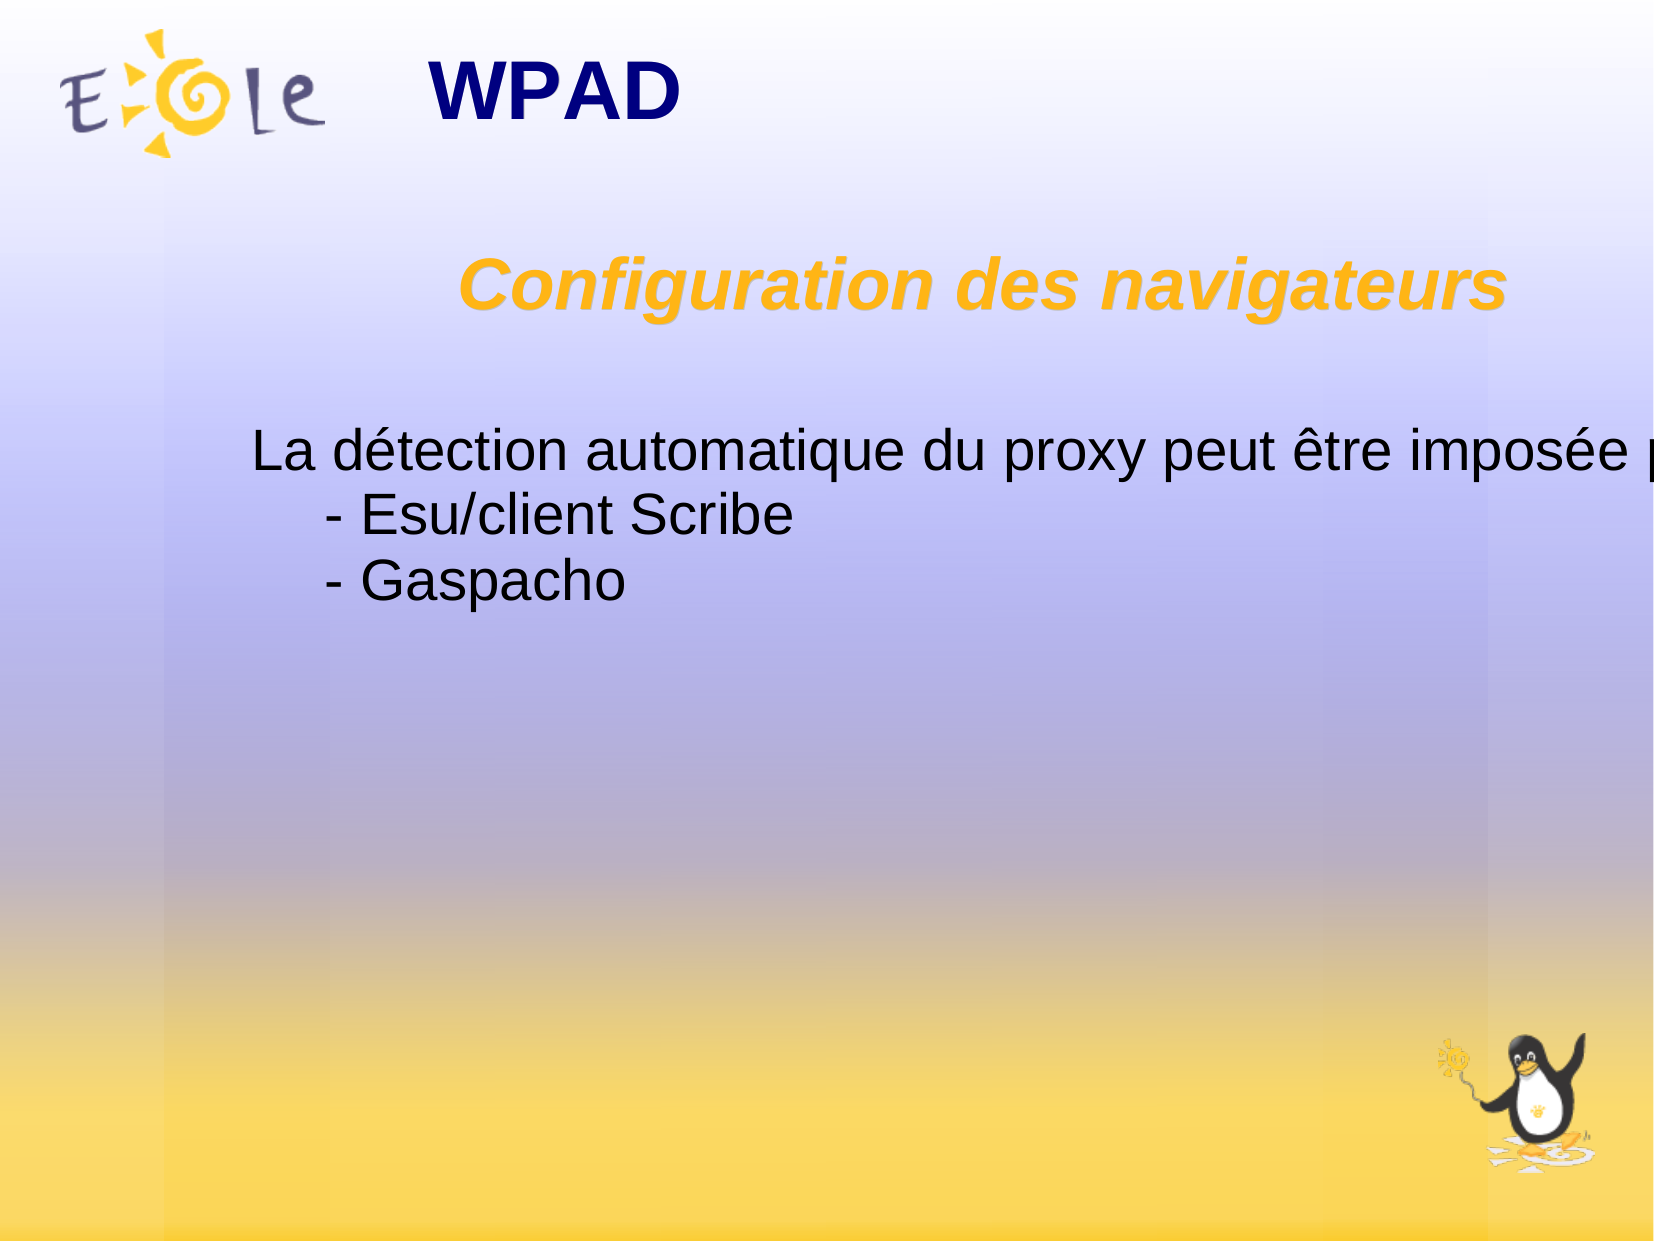

WPAD
Configuration des navigateurs
La détection automatique du proxy peut être imposée par :
	- Esu/client Scribe
	- Gaspacho